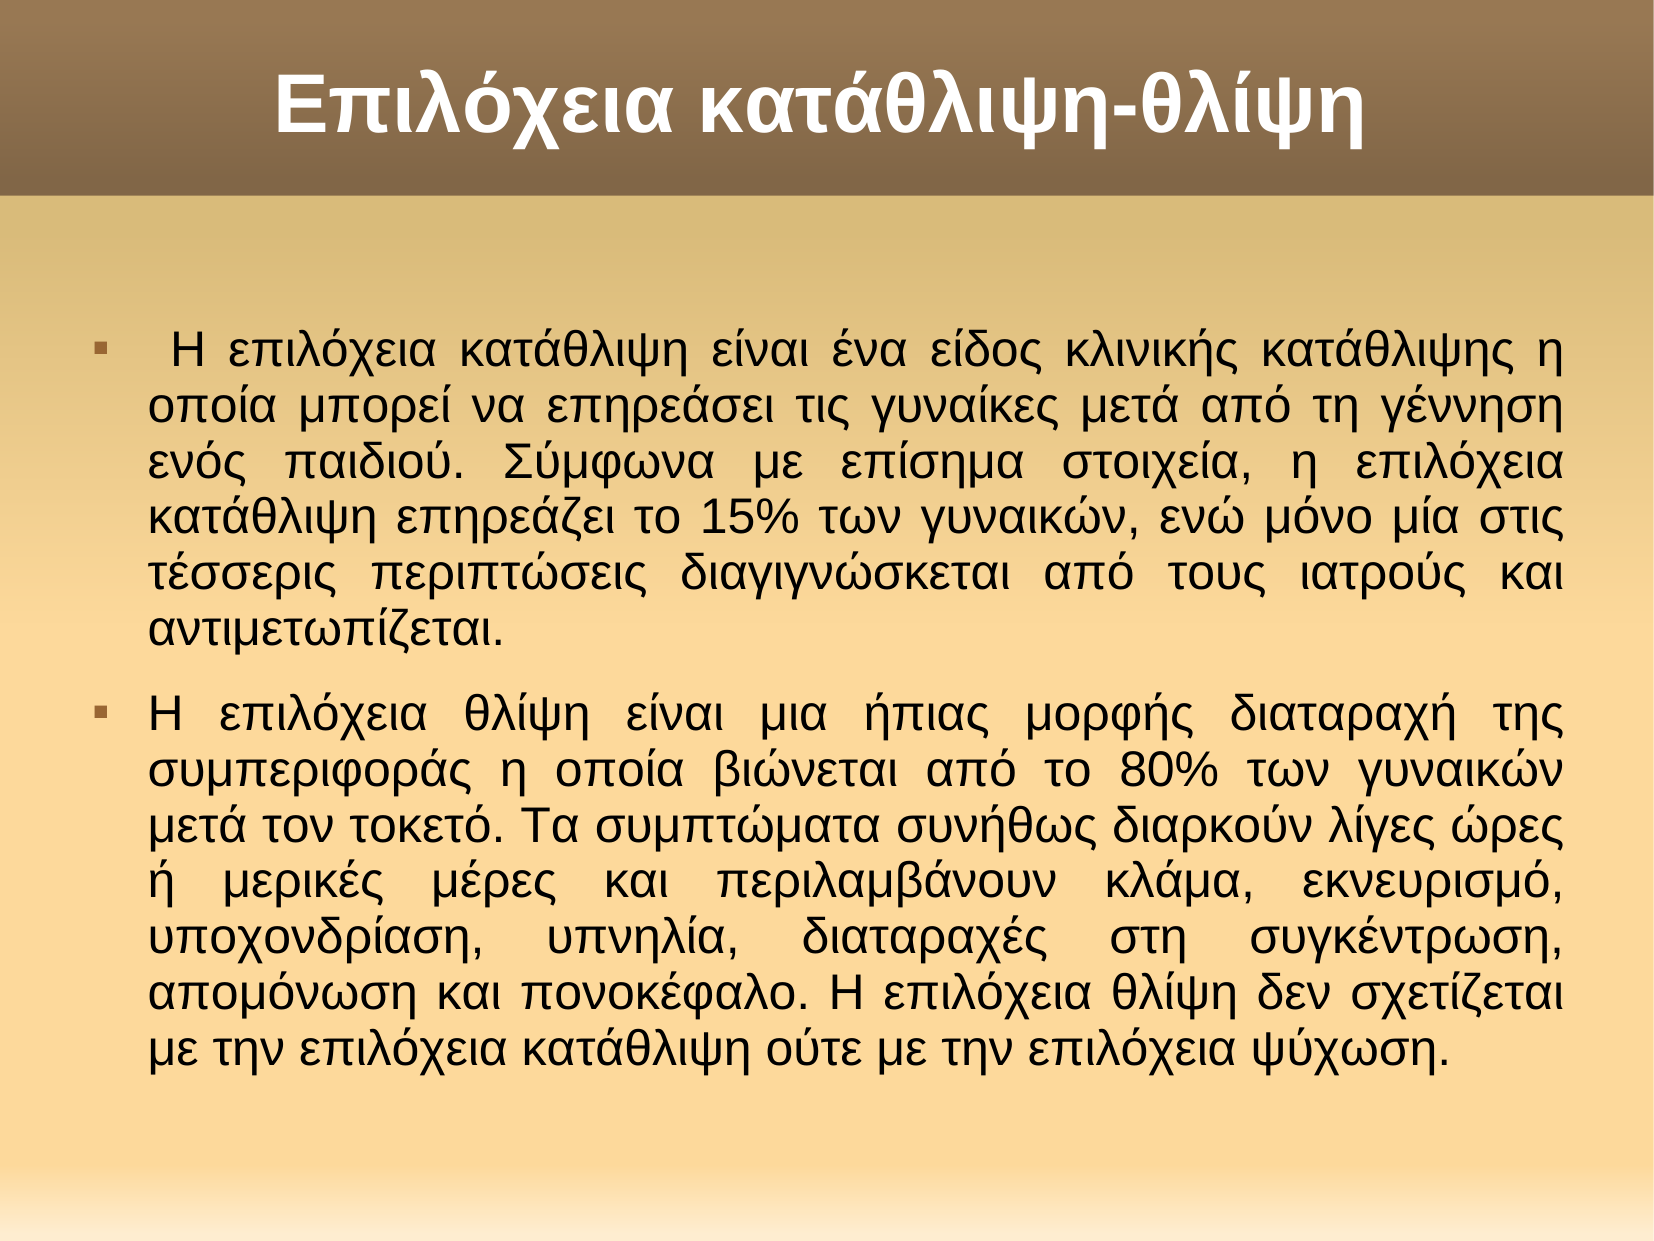

# Επιλόχεια κατάθλιψη-θλίψη
 Η επιλόχεια κατάθλιψη είναι ένα είδος κλινικής κατάθλιψης η οποία μπορεί να επηρεάσει τις γυναίκες μετά από τη γέννηση ενός παιδιού. Σύμφωνα με επίσημα στοιχεία, η επιλόχεια κατάθλιψη επηρεάζει το 15% των γυναικών, ενώ μόνο μία στις τέσσερις περιπτώσεις διαγιγνώσκεται από τους ιατρούς και αντιμετωπίζεται.
Η επιλόχεια θλίψη είναι μια ήπιας μορφής διαταραχή της συμπεριφοράς η οποία βιώνεται από το 80% των γυναικών μετά τον τοκετό. Τα συμπτώματα συνήθως διαρκούν λίγες ώρες ή μερικές μέρες και περιλαμβάνουν κλάμα, εκνευρισμό, υποχονδρίαση, υπνηλία, διαταραχές στη συγκέντρωση, απομόνωση και πονοκέφαλο. Η επιλόχεια θλίψη δεν σχετίζεται με την επιλόχεια κατάθλιψη ούτε με την επιλόχεια ψύχωση.